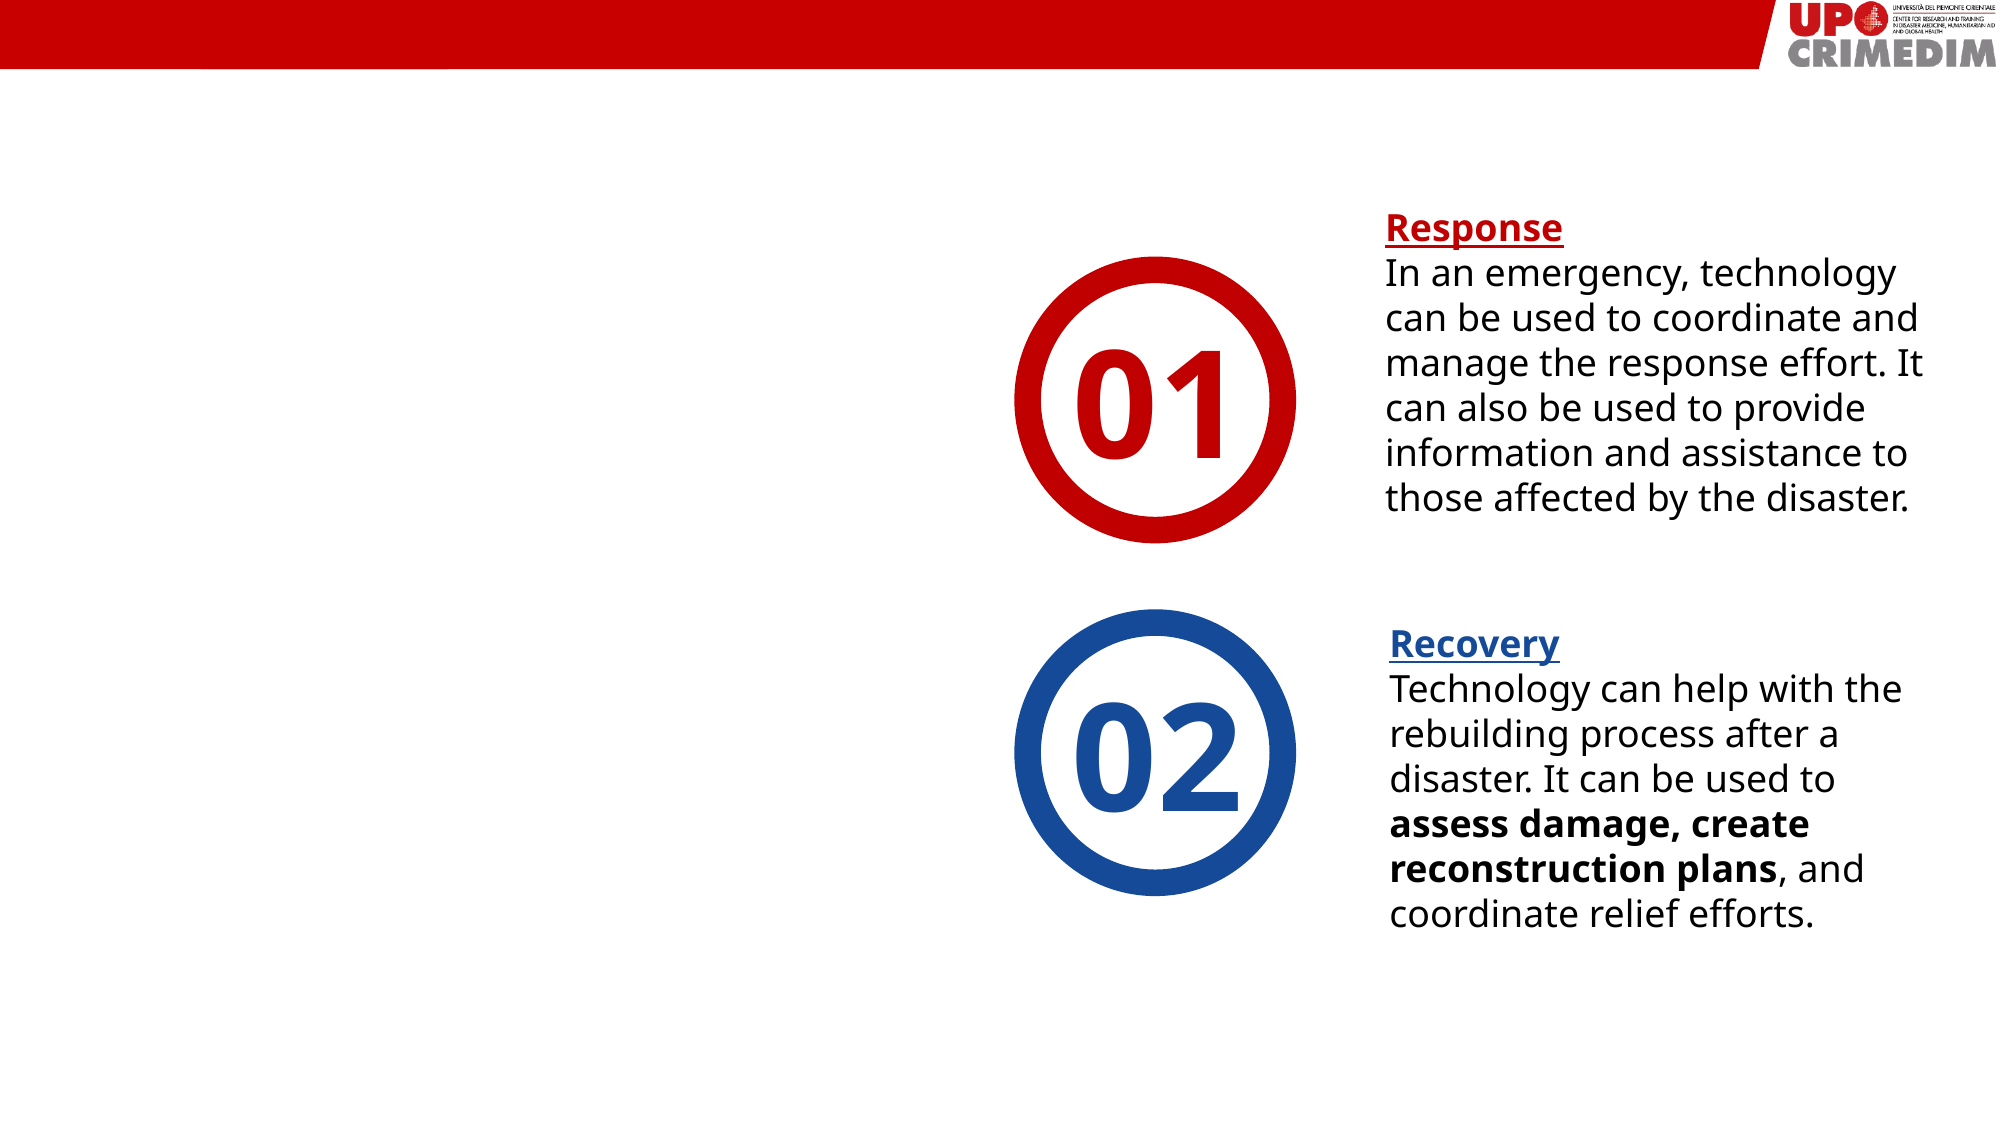

Response
In an emergency, technology can be used to coordinate and manage the response effort. It can also be used to provide information and assistance to those affected by the disaster.
01
Recovery
Technology can help with the rebuilding process after a disaster. It can be used to assess damage, create reconstruction plans, and coordinate relief efforts.
02